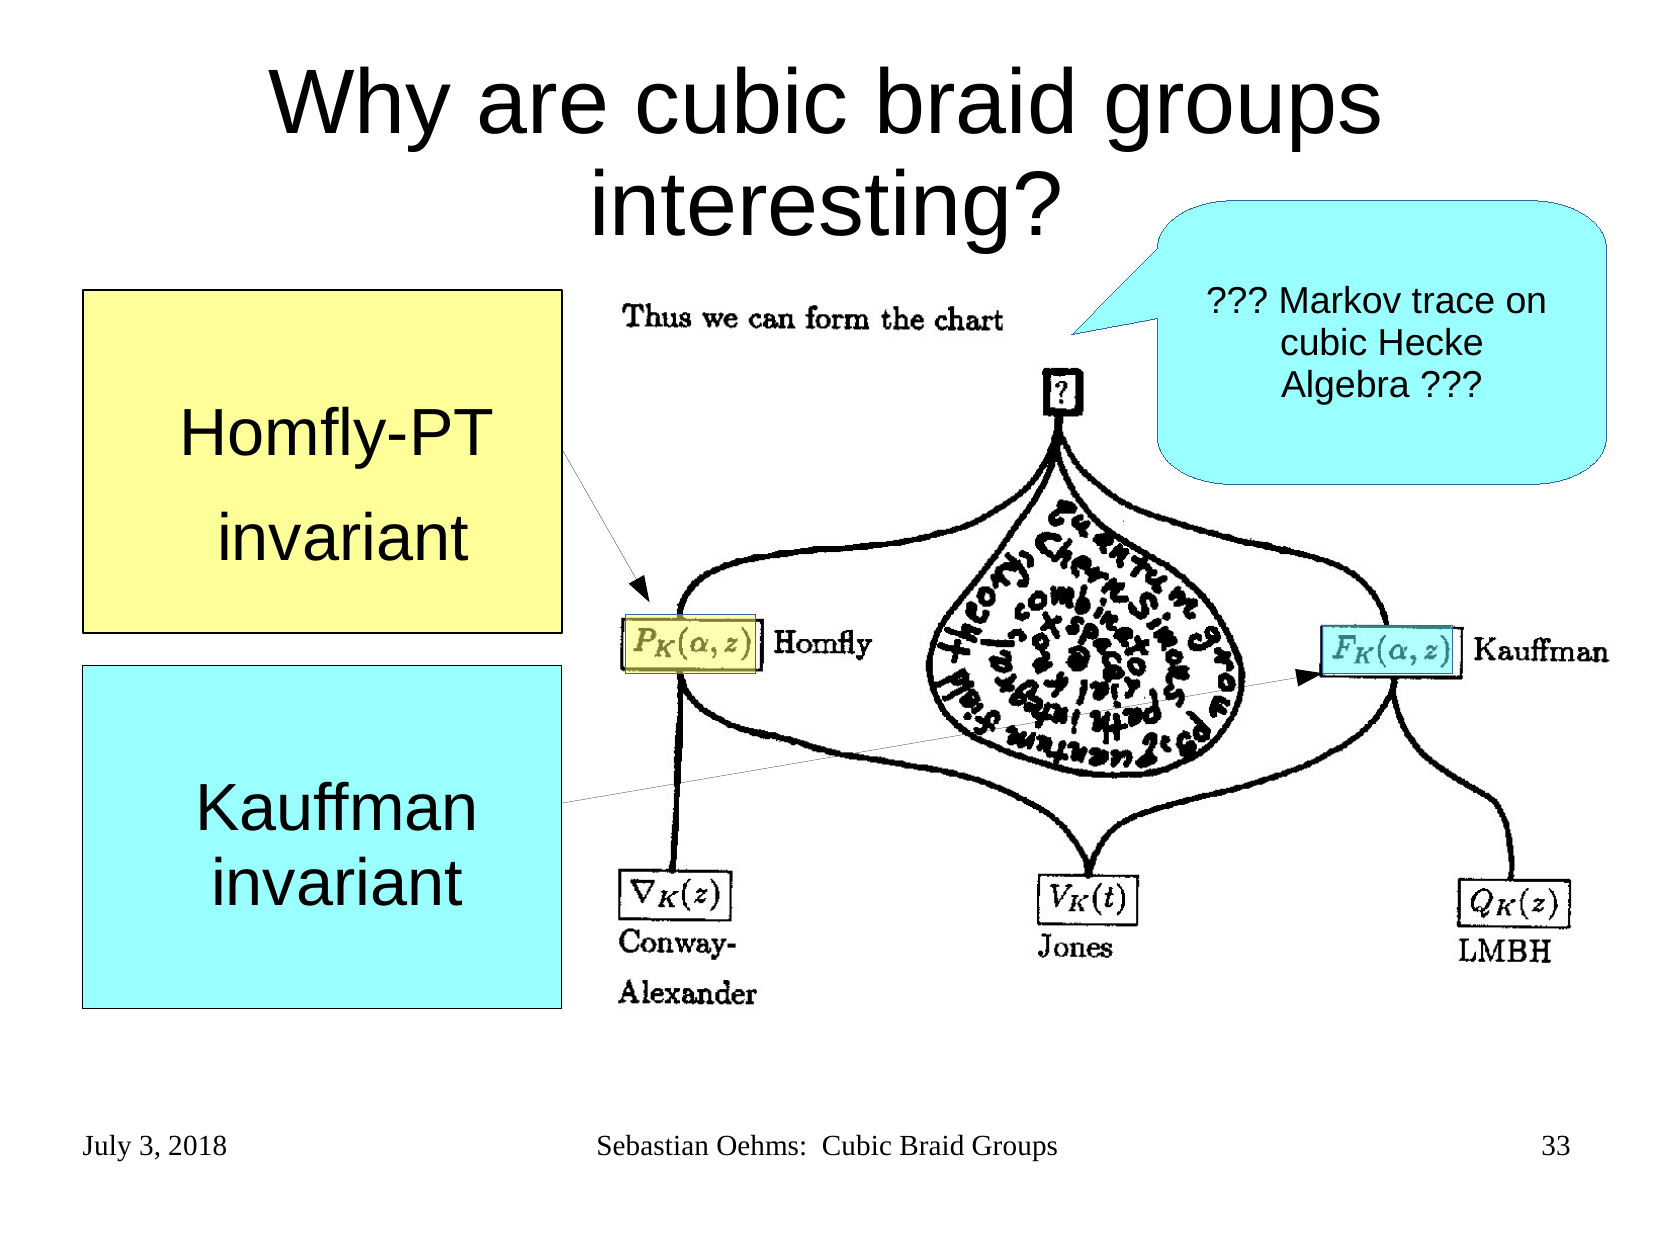

# Why are cubic braid groups interesting?
??? Markov trace on
cubic Hecke
Algebra ???
Homfly-PT
invariant
Kauffman invariant
July 3, 2018
Sebastian Oehms: Cubic Braid Groups
33